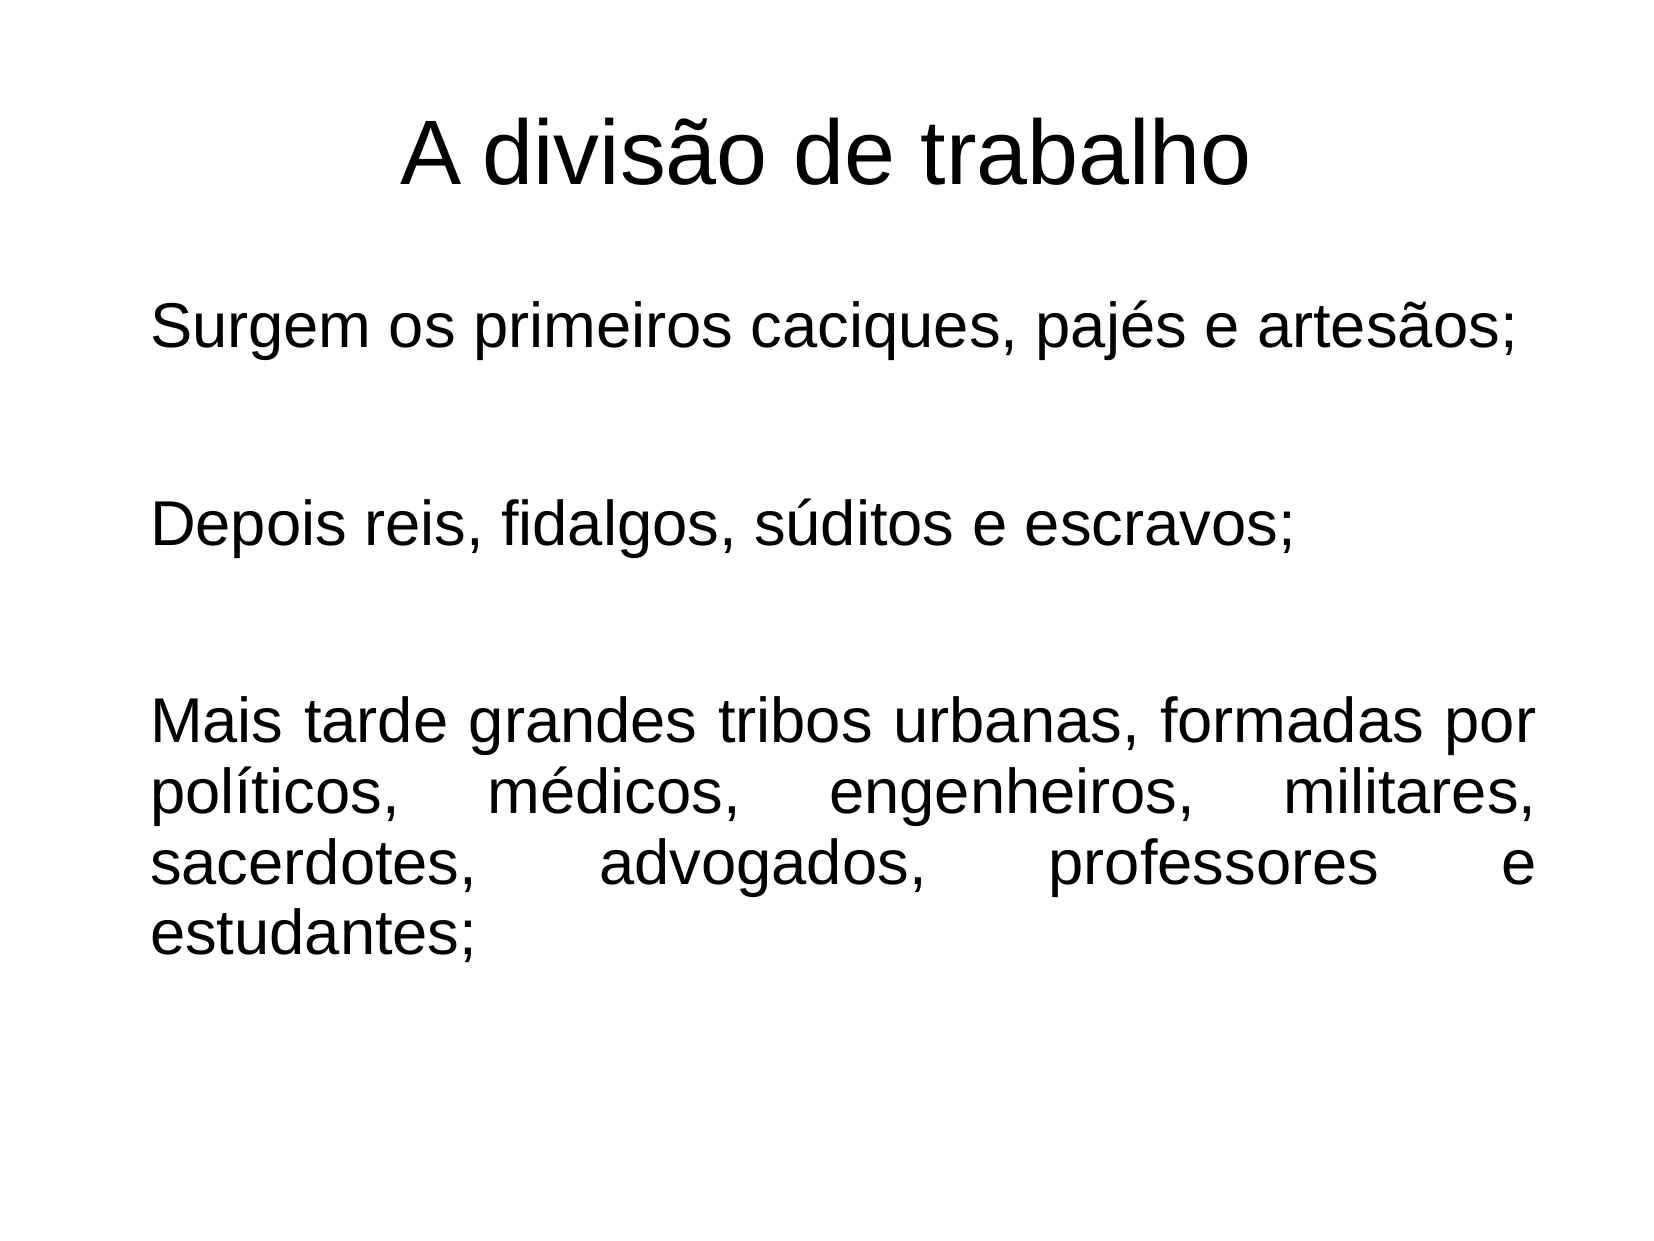

# A divisão de trabalho
Surgem os primeiros caciques, pajés e artesãos;
Depois reis, fidalgos, súditos e escravos;
Mais tarde grandes tribos urbanas, formadas por políticos, médicos, engenheiros, militares, sacerdotes, advogados, professores e estudantes;